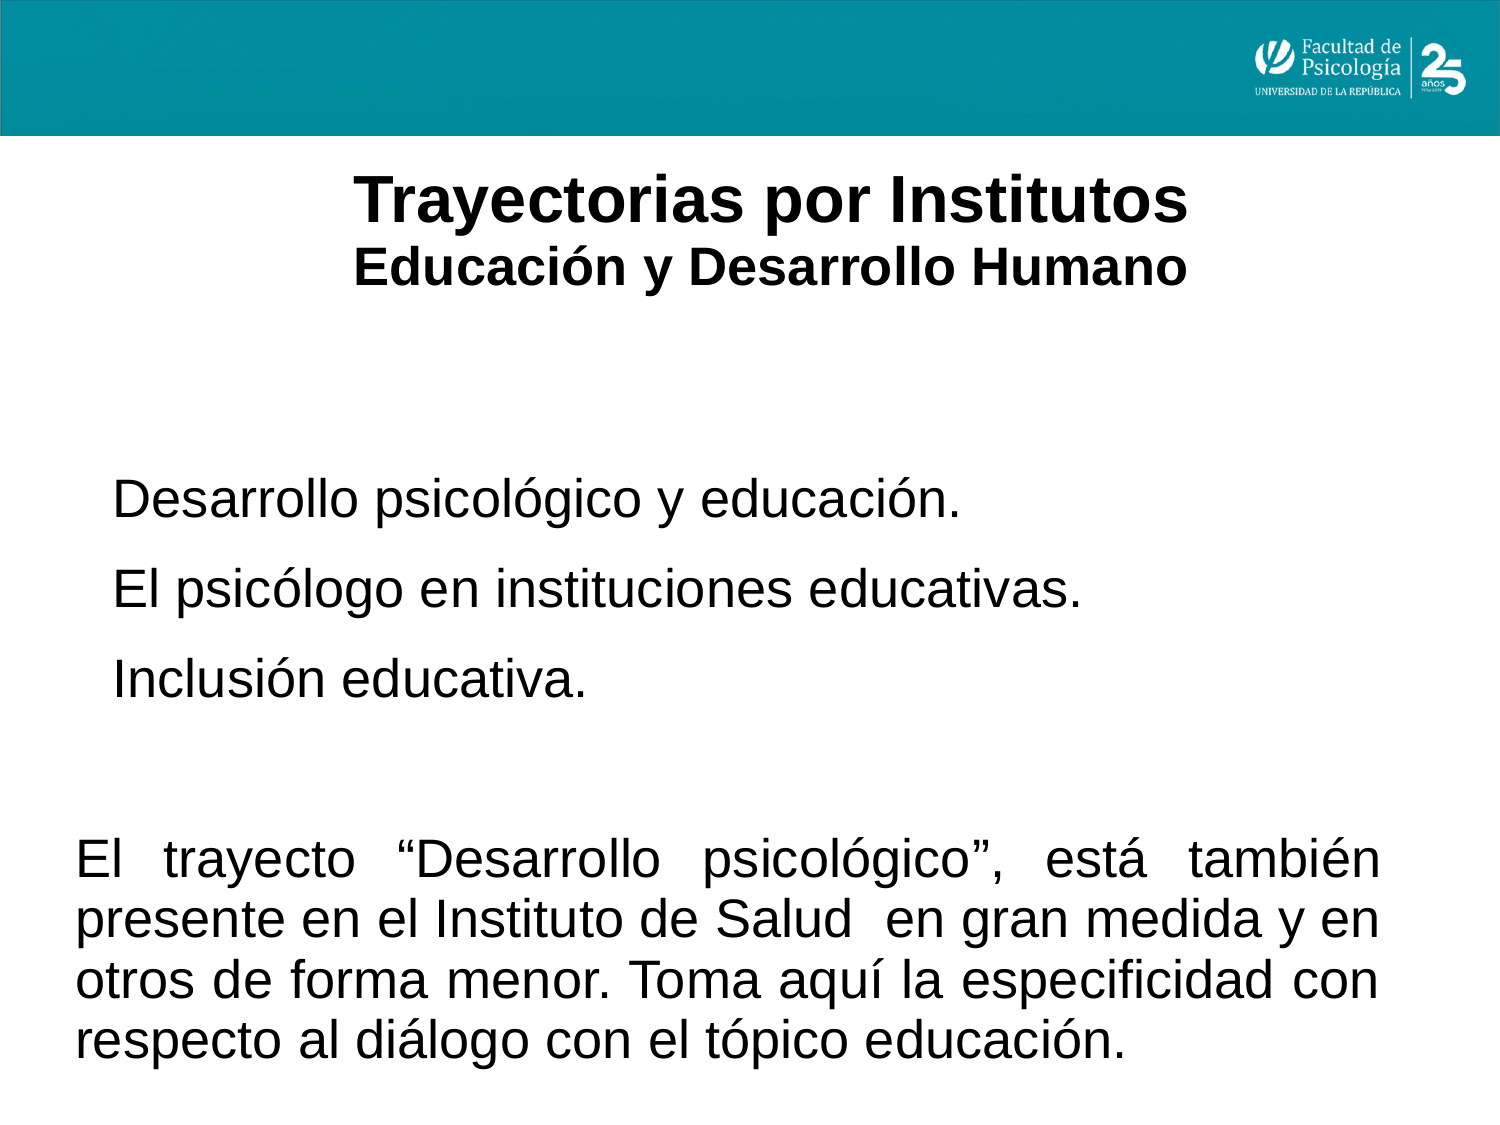

# Trayectorias por Institutos Educación y Desarrollo Humano
Desarrollo psicológico y educación.
El psicólogo en instituciones educativas.
Inclusión educativa.
El trayecto “Desarrollo psicológico”, está también presente en el Instituto de Salud en gran medida y en otros de forma menor. Toma aquí la especificidad con respecto al diálogo con el tópico educación.